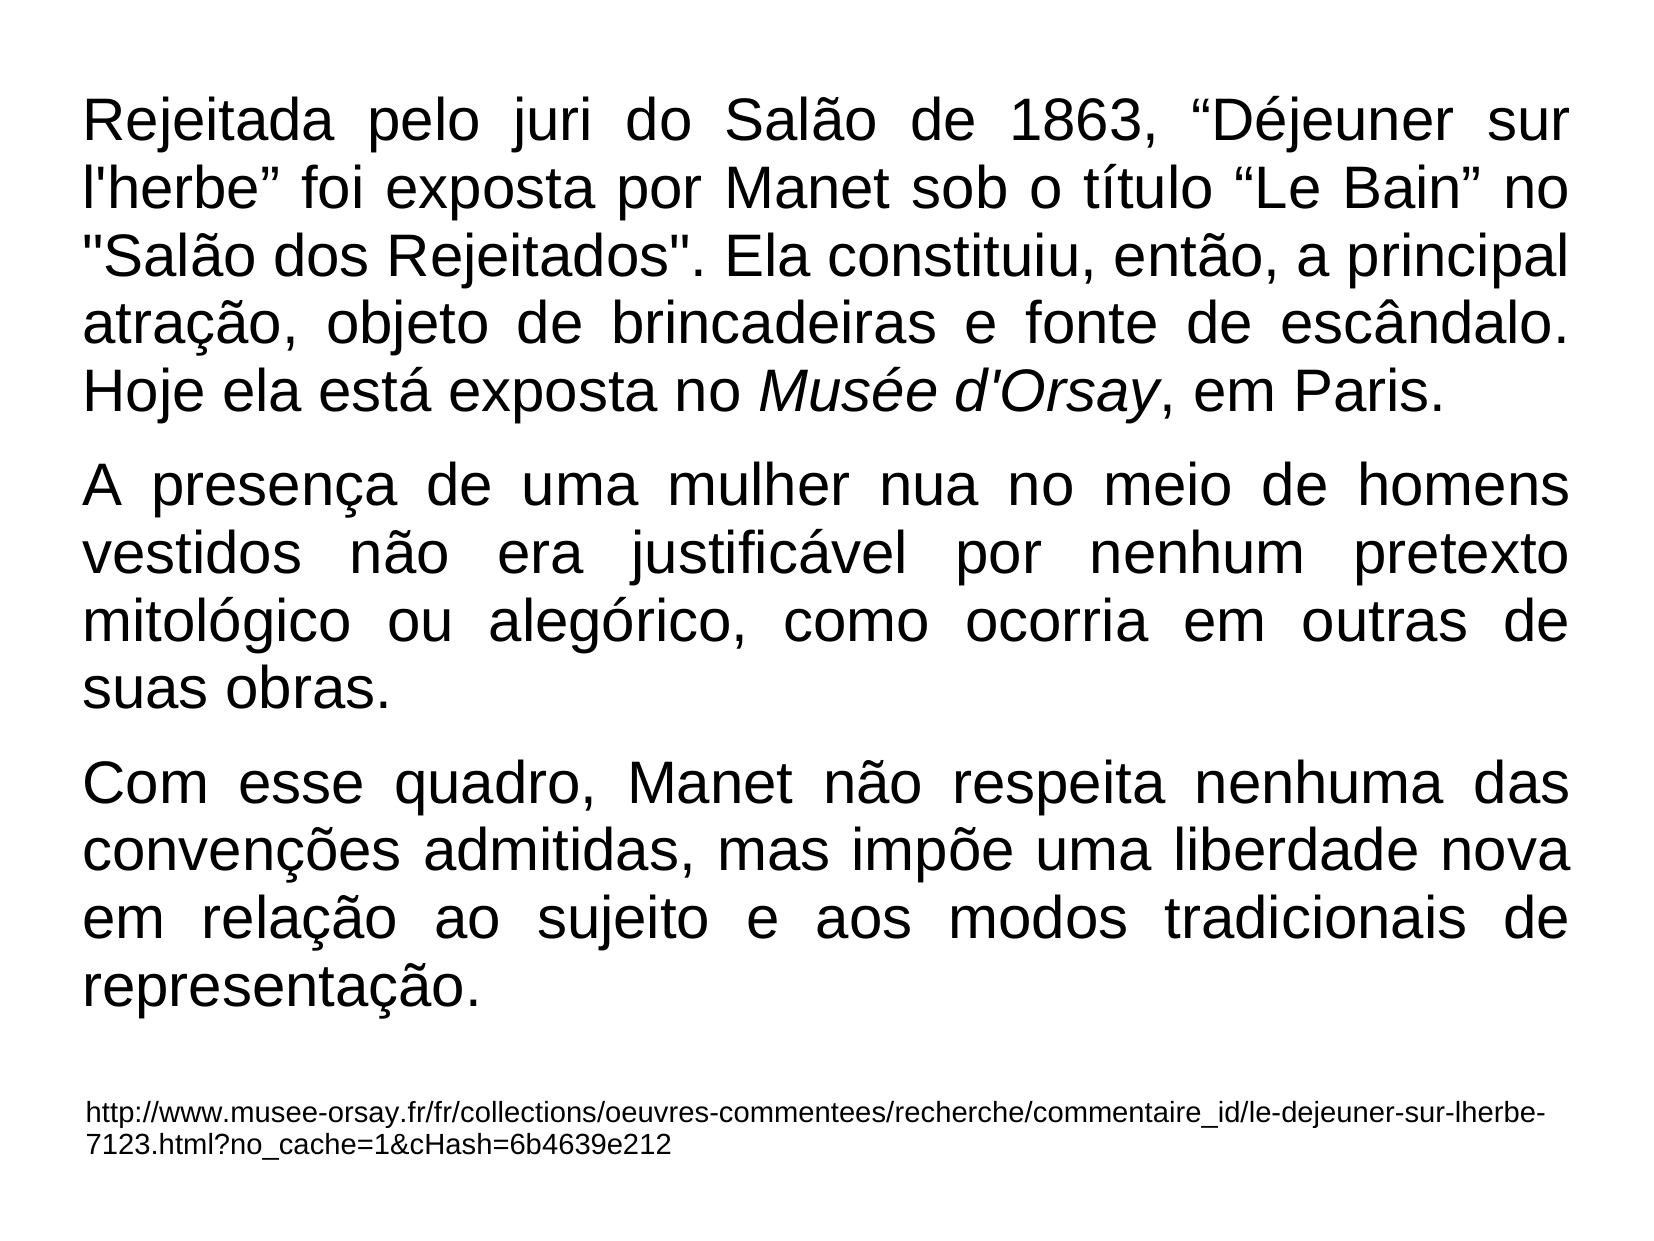

# Rejeitada pelo juri do Salão de 1863, “Déjeuner sur l'herbe” foi exposta por Manet sob o título “Le Bain” no "Salão dos Rejeitados". Ela constituiu, então, a principal atração, objeto de brincadeiras e fonte de escândalo. Hoje ela está exposta no Musée d'Orsay, em Paris.
A presença de uma mulher nua no meio de homens vestidos não era justificável por nenhum pretexto mitológico ou alegórico, como ocorria em outras de suas obras.
Com esse quadro, Manet não respeita nenhuma das convenções admitidas, mas impõe uma liberdade nova em relação ao sujeito e aos modos tradicionais de representação.
http://www.musee-orsay.fr/fr/collections/oeuvres-commentees/recherche/commentaire_id/le-dejeuner-sur-lherbe-7123.html?no_cache=1&cHash=6b4639e212